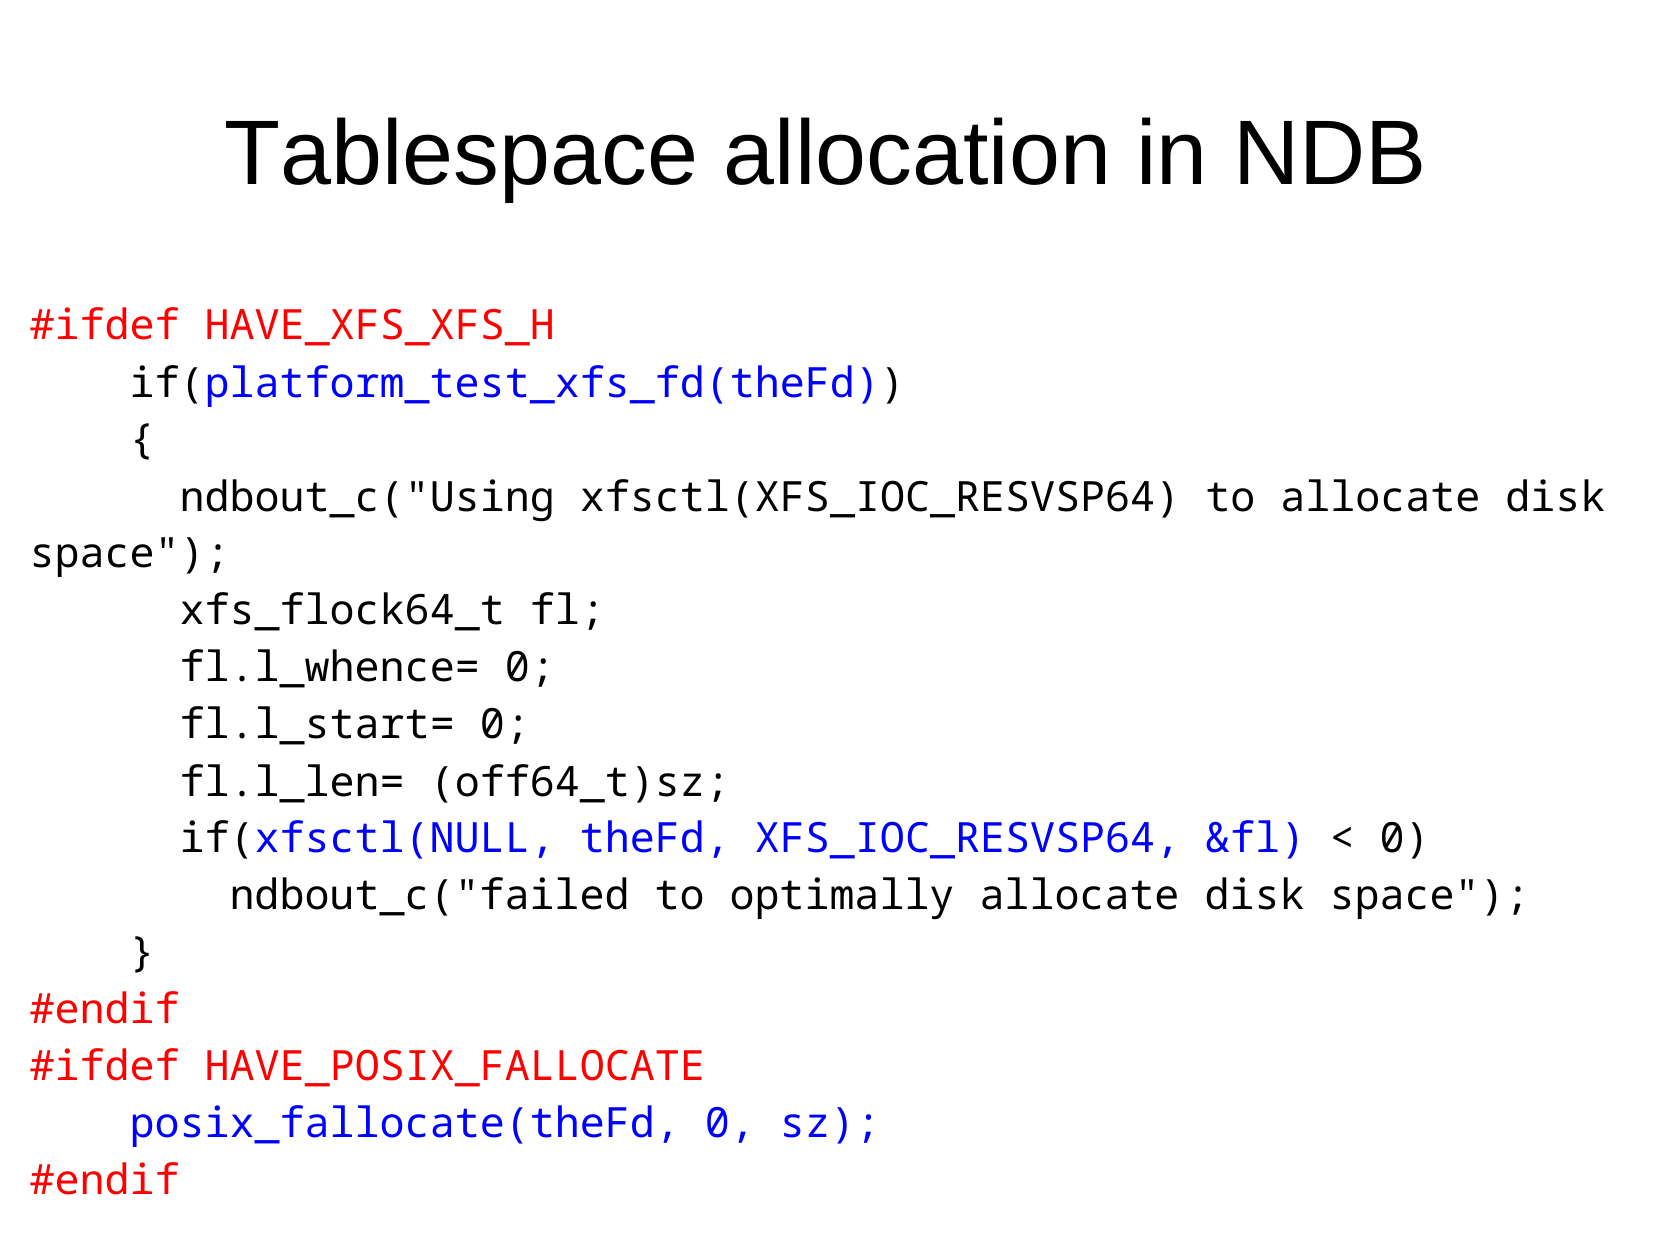

# Tablespace allocation in NDB
#ifdef HAVE_XFS_XFS_H
 if(platform_test_xfs_fd(theFd))
 {
 ndbout_c("Using xfsctl(XFS_IOC_RESVSP64) to allocate disk space");
 xfs_flock64_t fl;
 fl.l_whence= 0;
 fl.l_start= 0;
 fl.l_len= (off64_t)sz;
 if(xfsctl(NULL, theFd, XFS_IOC_RESVSP64, &fl) < 0)
 ndbout_c("failed to optimally allocate disk space");
 }
#endif
#ifdef HAVE_POSIX_FALLOCATE
 posix_fallocate(theFd, 0, sz);
#endif